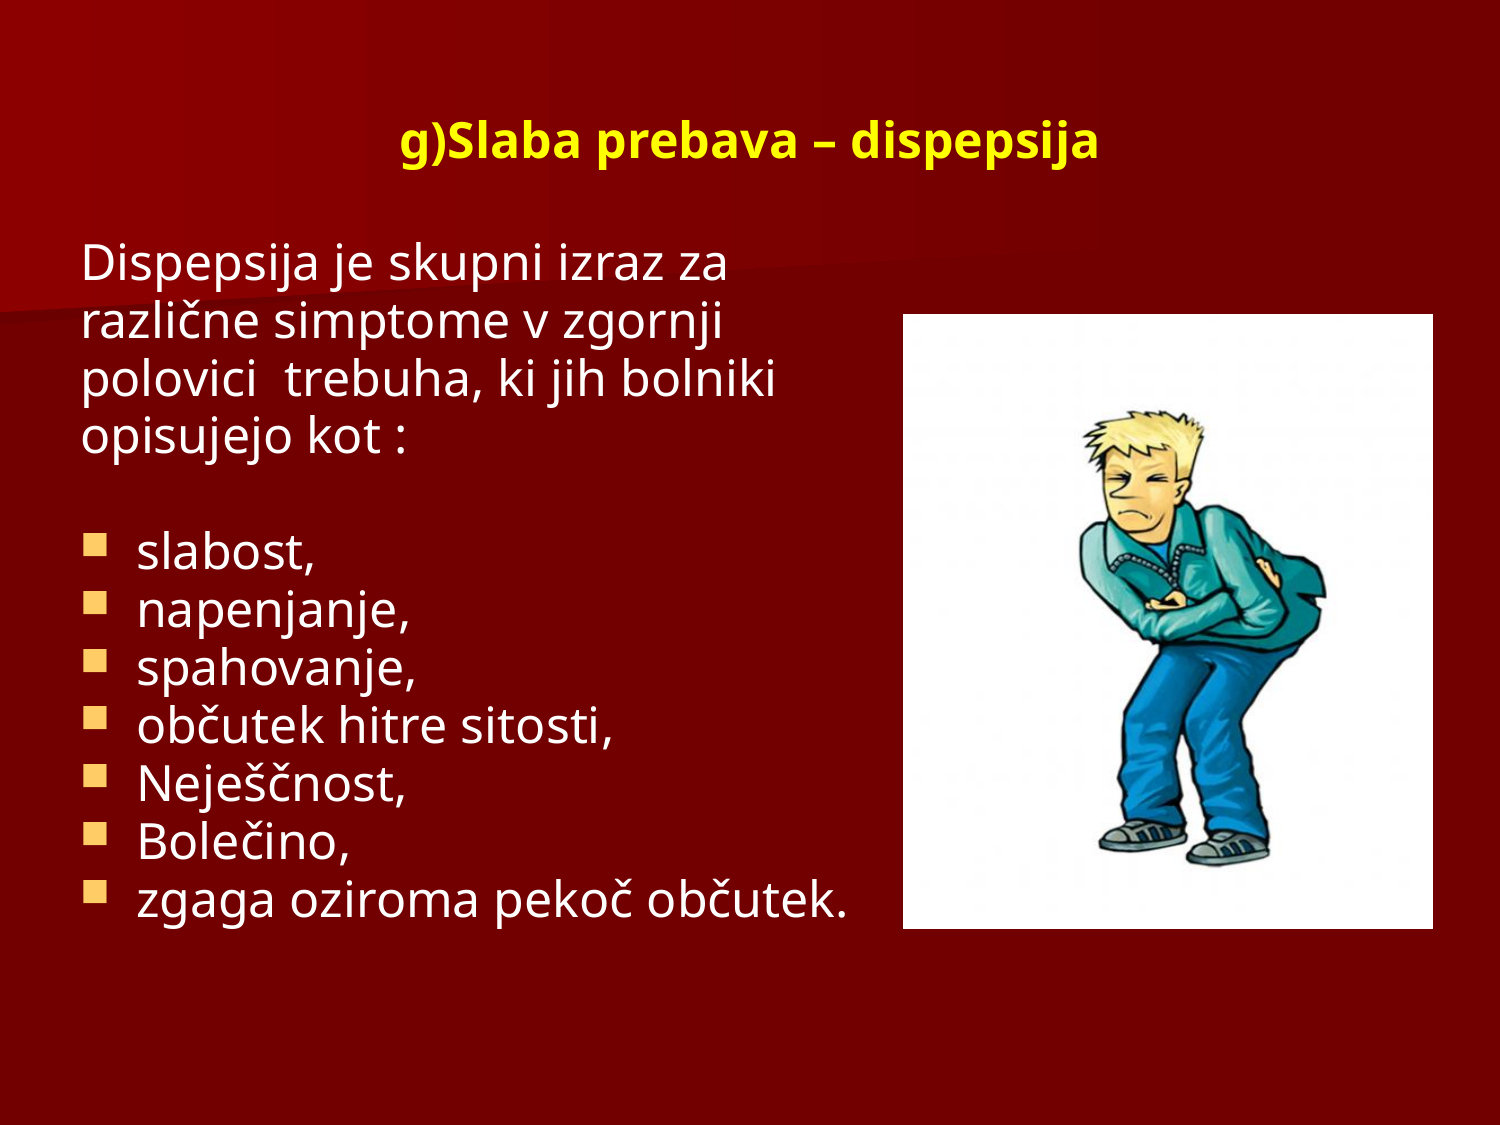

# g)Slaba prebava – dispepsija
Dispepsija je skupni izraz za
različne simptome v zgornji
polovici trebuha, ki jih bolniki
opisujejo kot :
slabost,
napenjanje,
spahovanje,
občutek hitre sitosti,
Neješčnost,
Bolečino,
zgaga oziroma pekoč občutek.